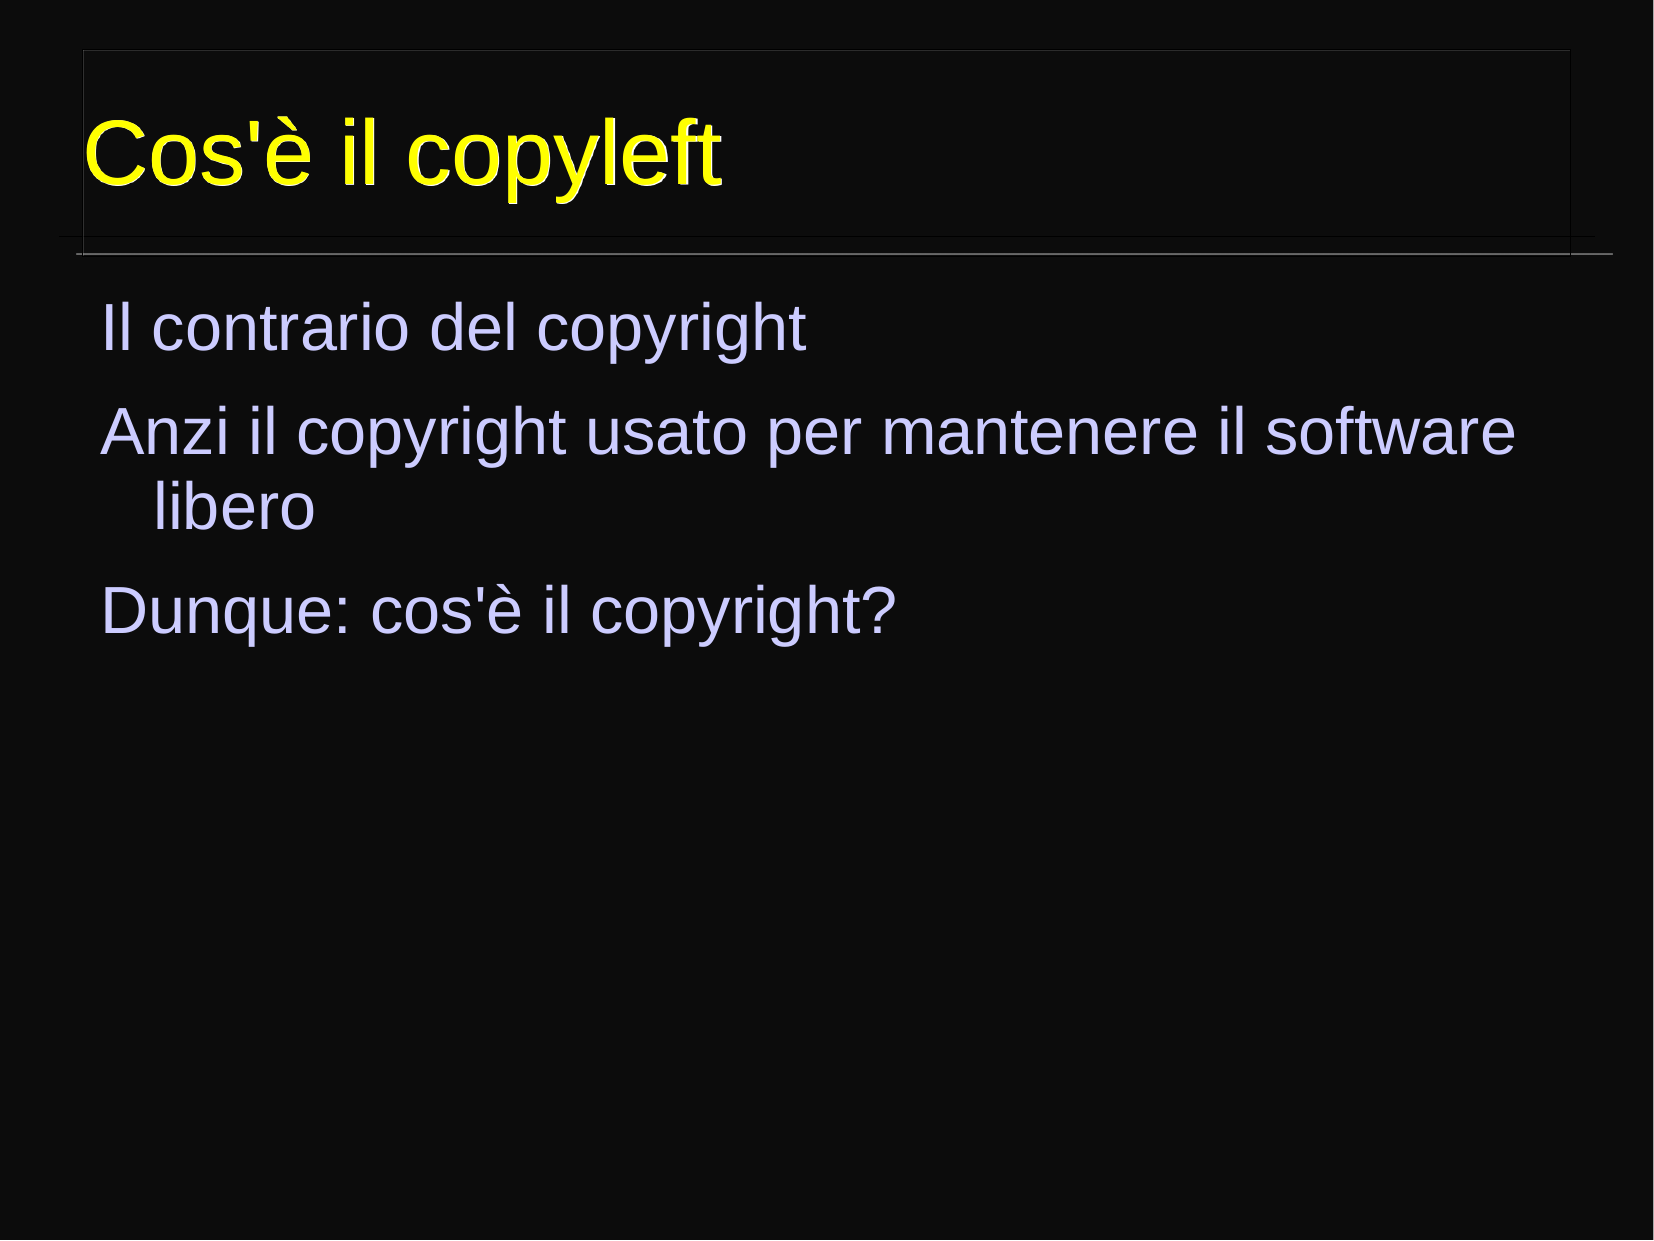

# Cos'è il copyleft
Il contrario del copyright
Anzi il copyright usato per mantenere il software libero
Dunque: cos'è il copyright?